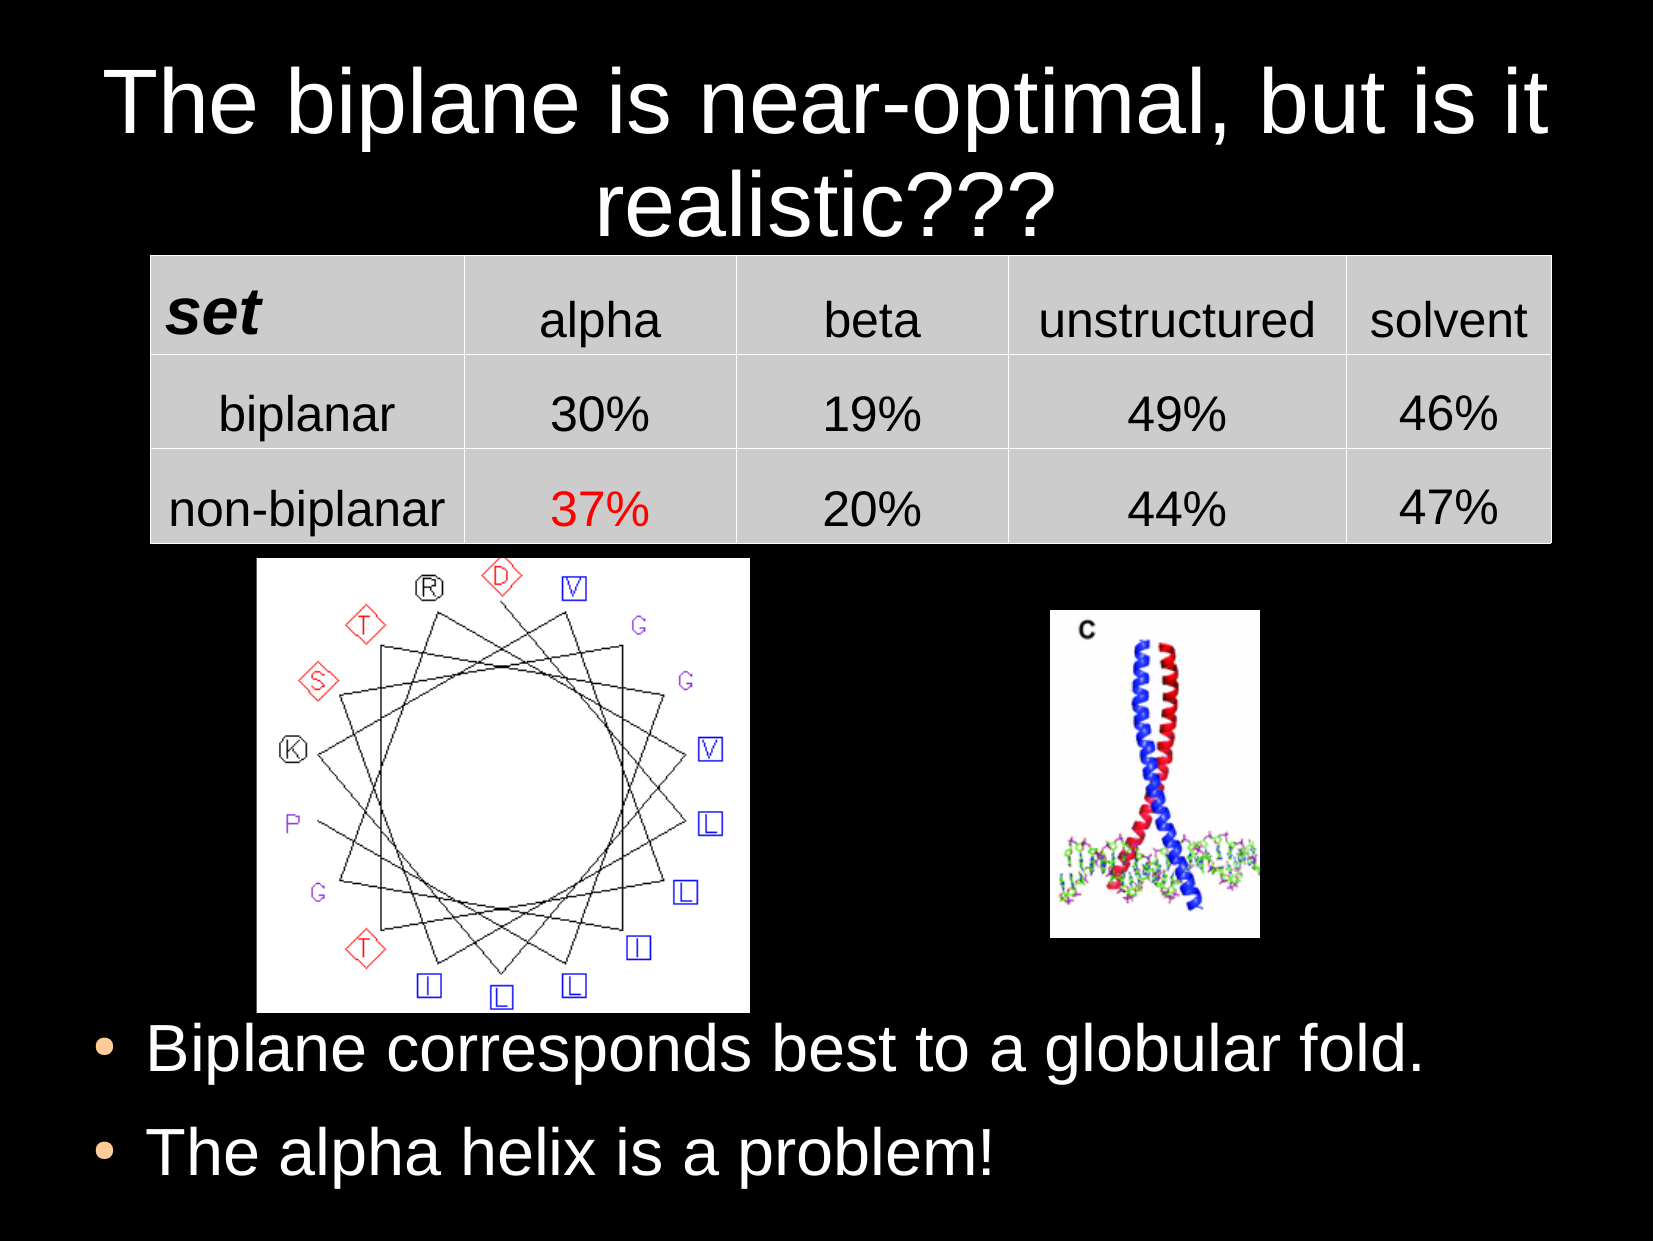

# The biplane is near-optimal, but is it realistic???
| set | alpha | beta | unstructured | solvent |
| --- | --- | --- | --- | --- |
| biplanar | 30% | 19% | 49% | 46% |
| non-biplanar | 37% | 20% | 44% | 47% |
Biplane corresponds best to a globular fold.
The alpha helix is a problem!